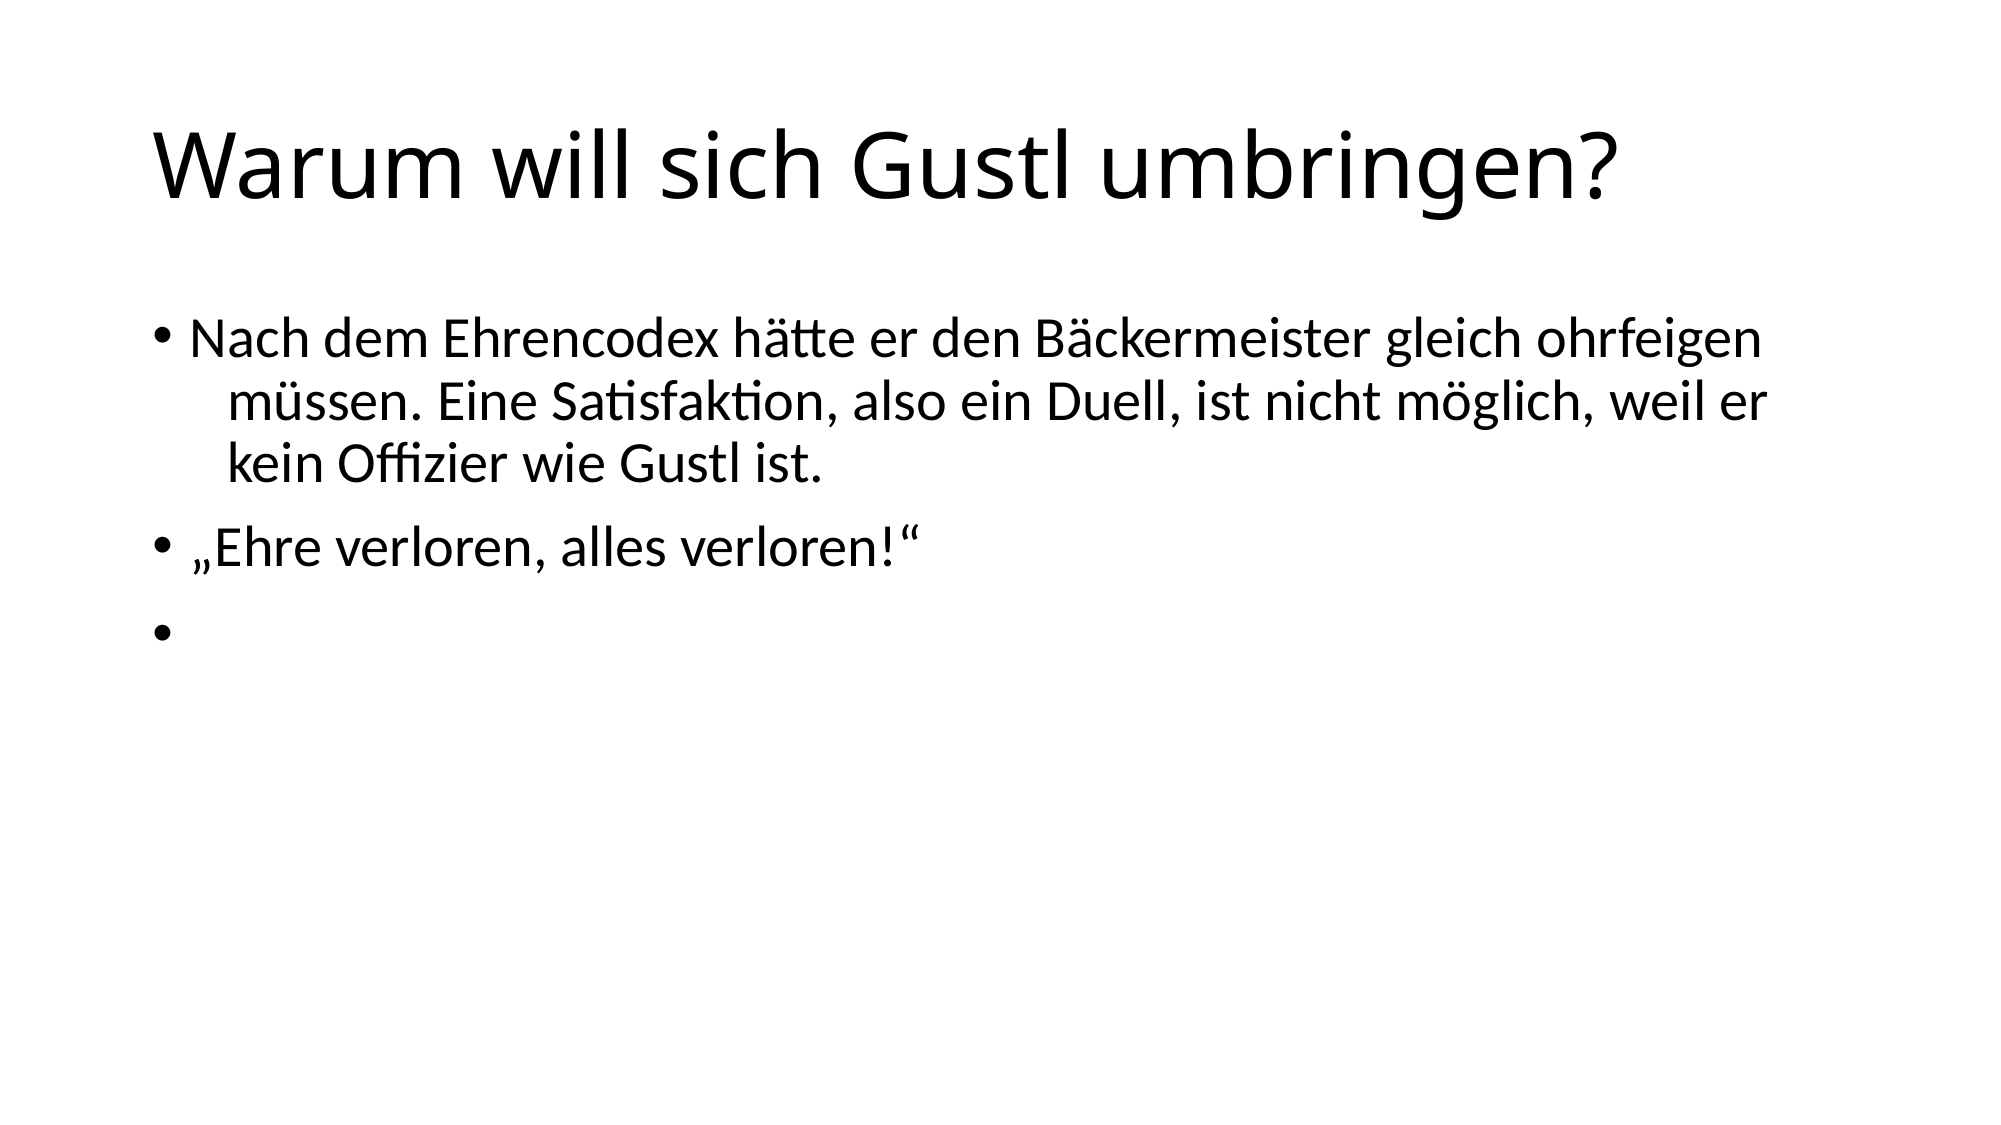

# Warum will sich Gustl umbringen?
Nach dem Ehrencodex hätte er den Bäckermeister gleich ohrfeigen müssen. Eine Satisfaktion, also ein Duell, ist nicht möglich, weil er kein Offizier wie Gustl ist.
„Ehre verloren, alles verloren!“